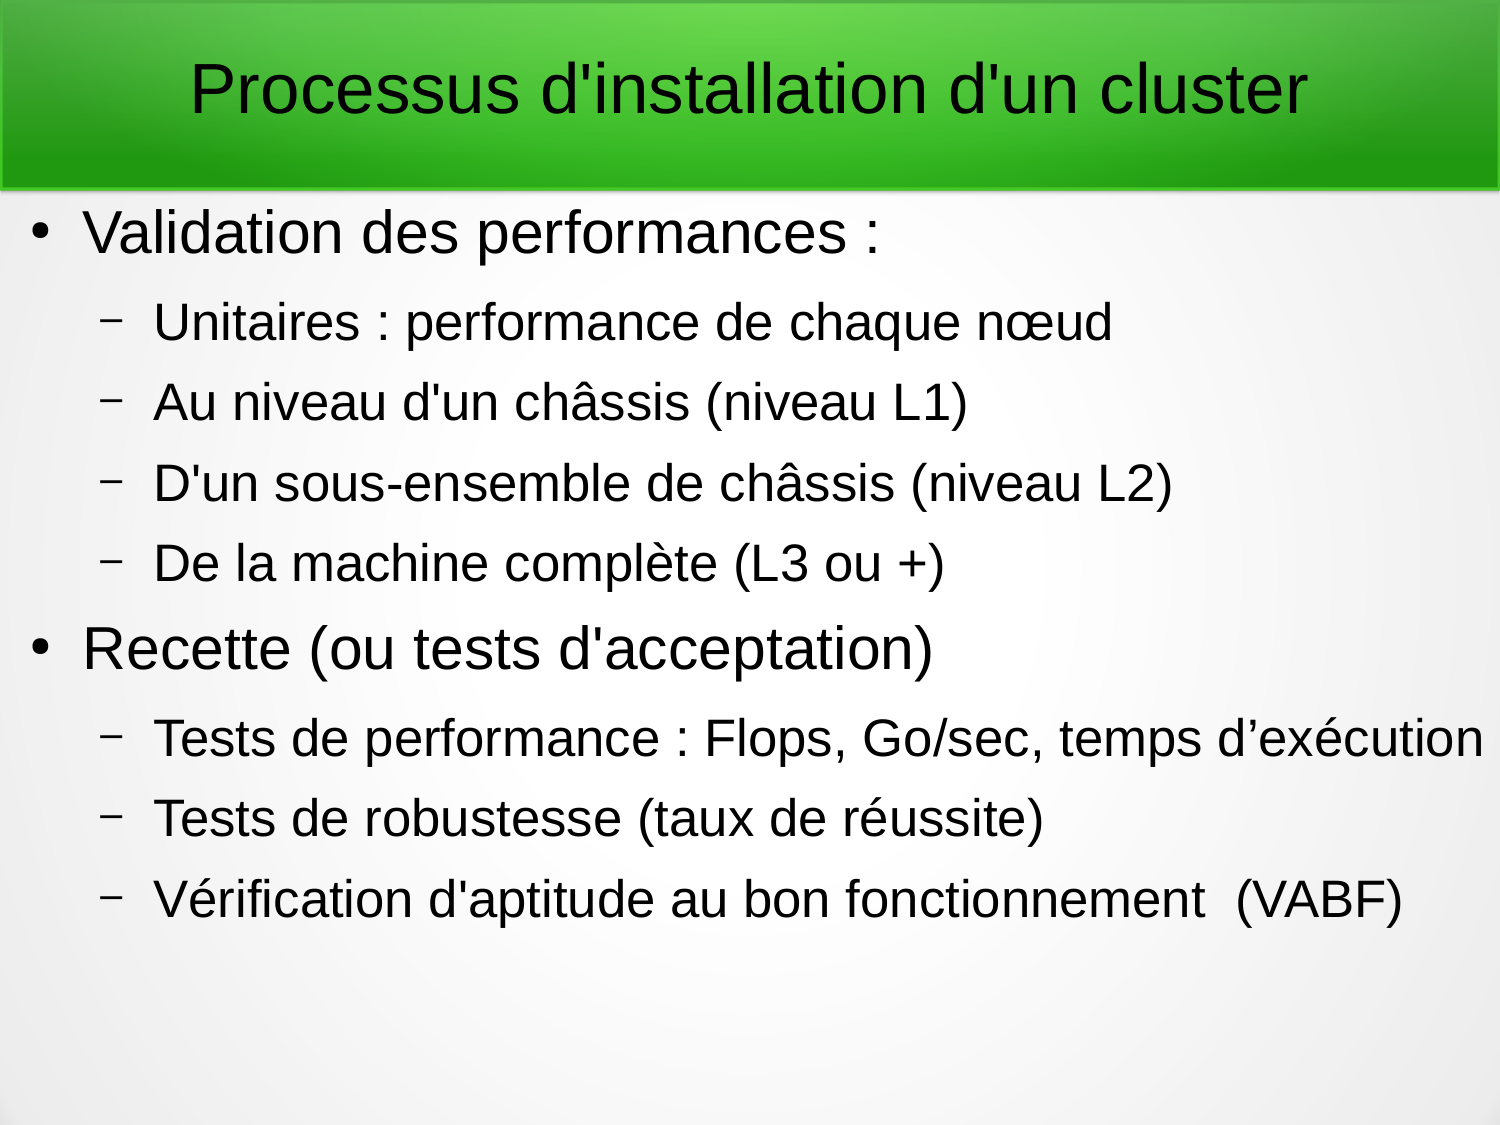

# Processus d'installation d'un cluster
Validation des performances :
Unitaires : performance de chaque nœud
Au niveau d'un châssis (niveau L1)
D'un sous-ensemble de châssis (niveau L2)
De la machine complète (L3 ou +)
Recette (ou tests d'acceptation)
Tests de performance : Flops, Go/sec, temps d’exécution
Tests de robustesse (taux de réussite)
Vérification d'aptitude au bon fonctionnement (VABF)